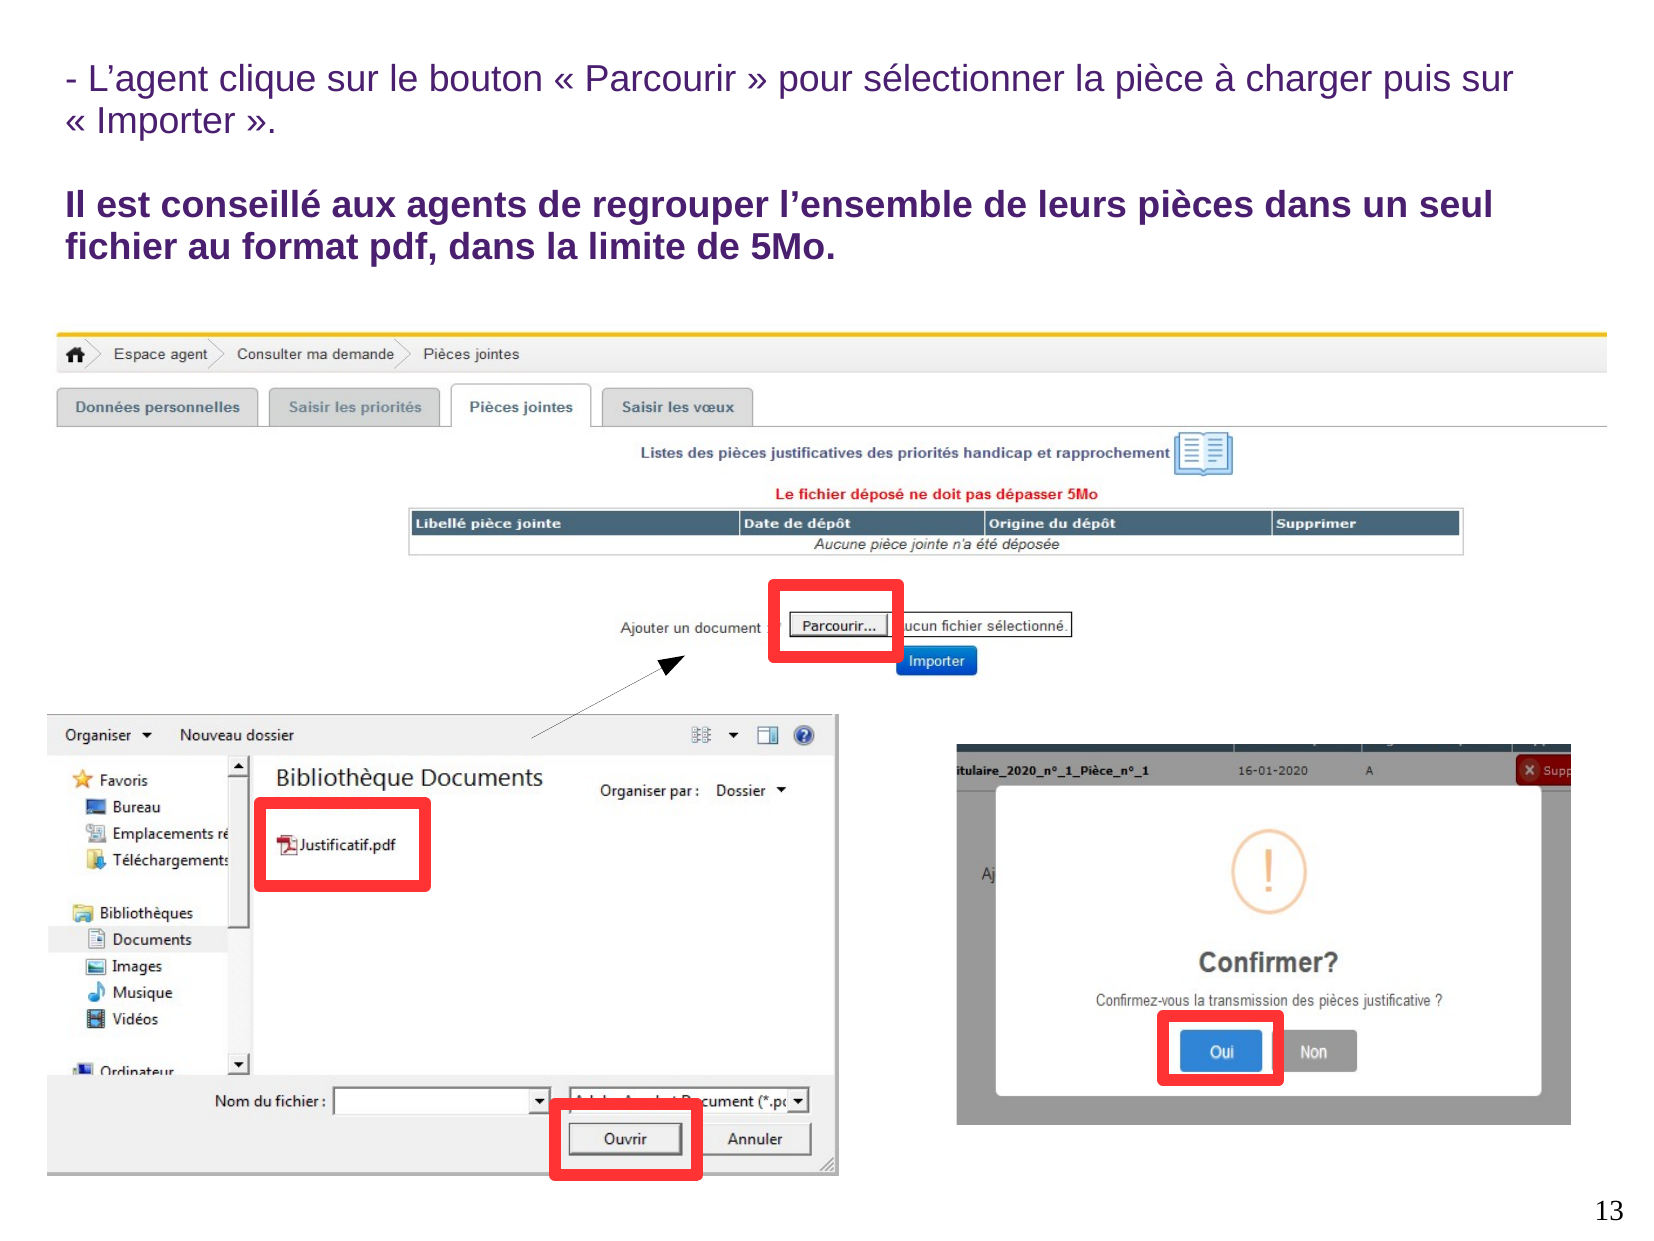

# - L’agent clique sur le bouton « Parcourir » pour sélectionner la pièce à charger puis sur « Importer ». Il est conseillé aux agents de regrouper l’ensemble de leurs pièces dans un seul fichier au format pdf, dans la limite de 5Mo.
13